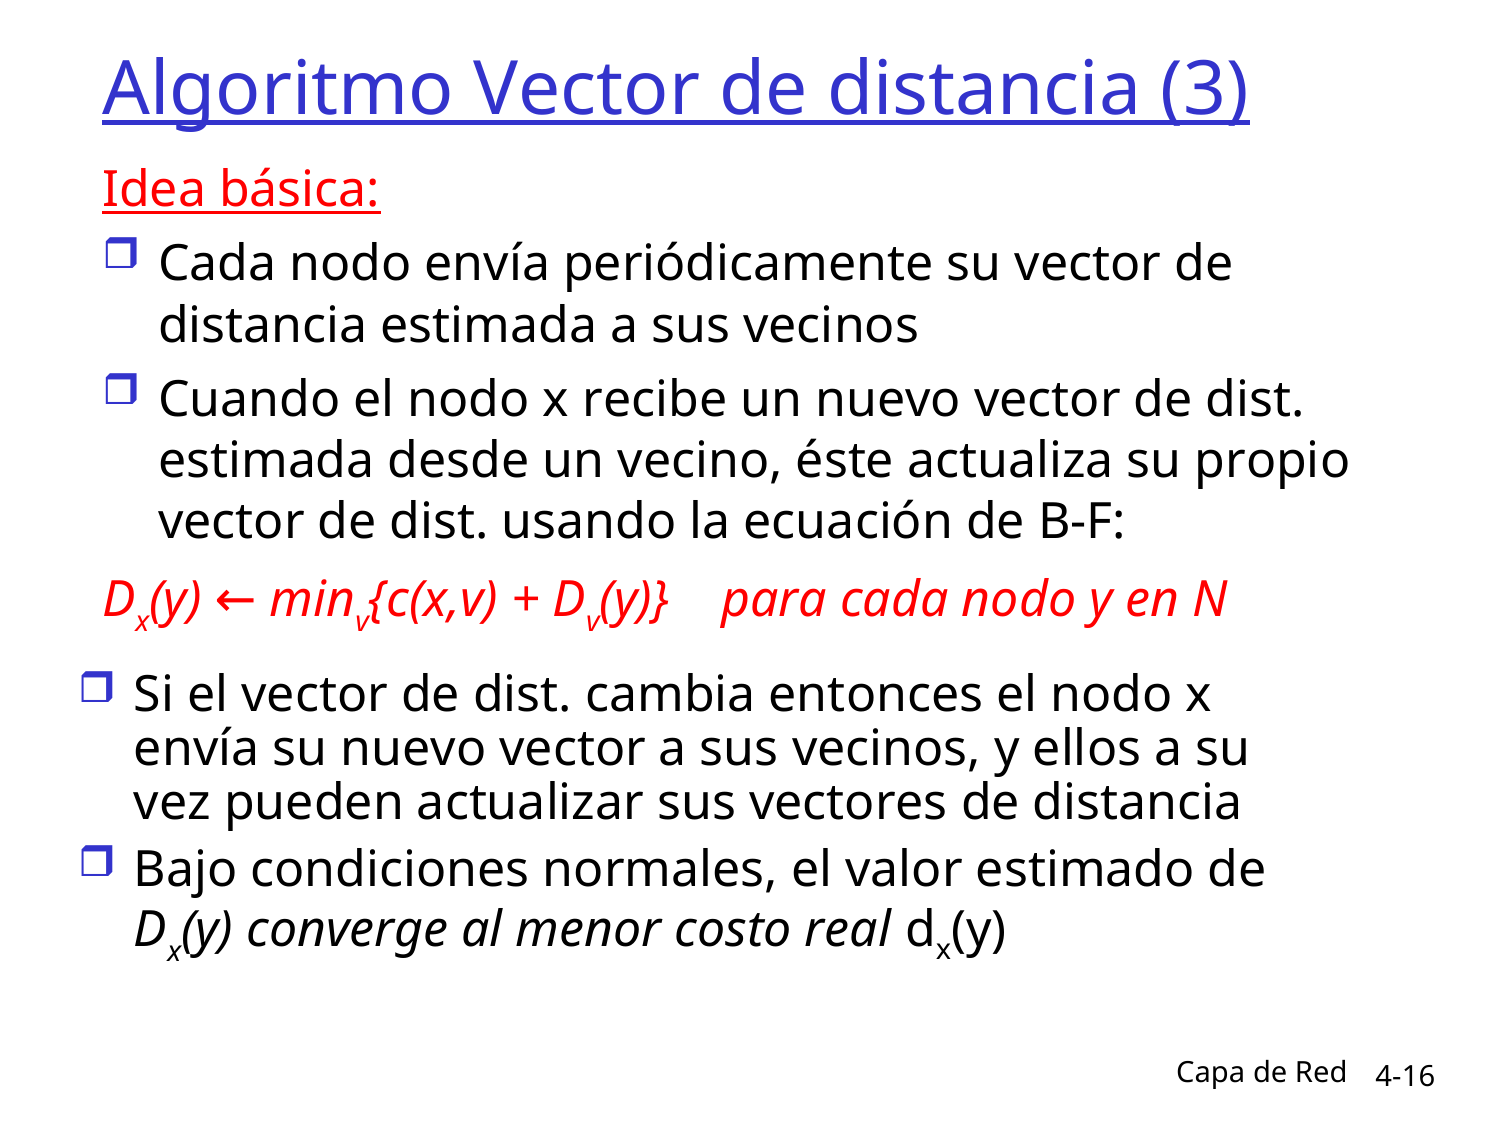

# Algoritmo Vector de distancia (3)
Idea básica:
Cada nodo envía periódicamente su vector de distancia estimada a sus vecinos
Cuando el nodo x recibe un nuevo vector de dist. estimada desde un vecino, éste actualiza su propio vector de dist. usando la ecuación de B-F:
Dx(y) ← minv{c(x,v) + Dv(y)} para cada nodo y en N
Si el vector de dist. cambia entonces el nodo x envía su nuevo vector a sus vecinos, y ellos a su vez pueden actualizar sus vectores de distancia
Bajo condiciones normales, el valor estimado de Dx(y) converge al menor costo real dx(y)